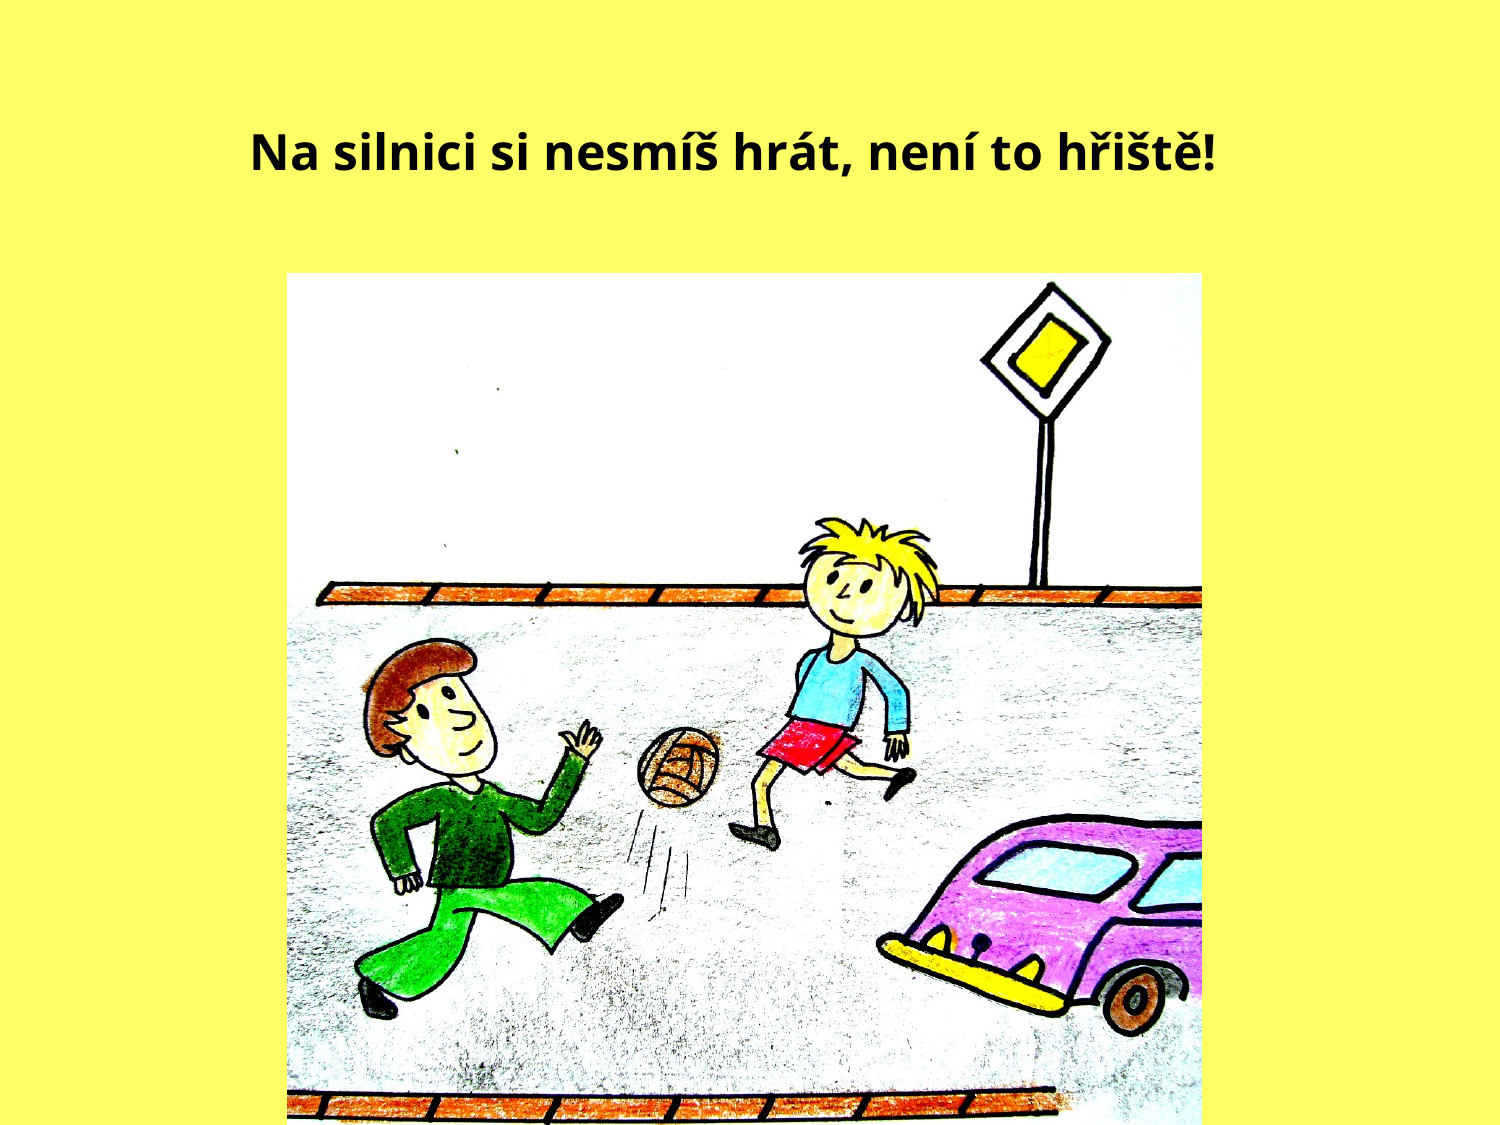

Na silnici si nesmíš hrát, není to hřiště!